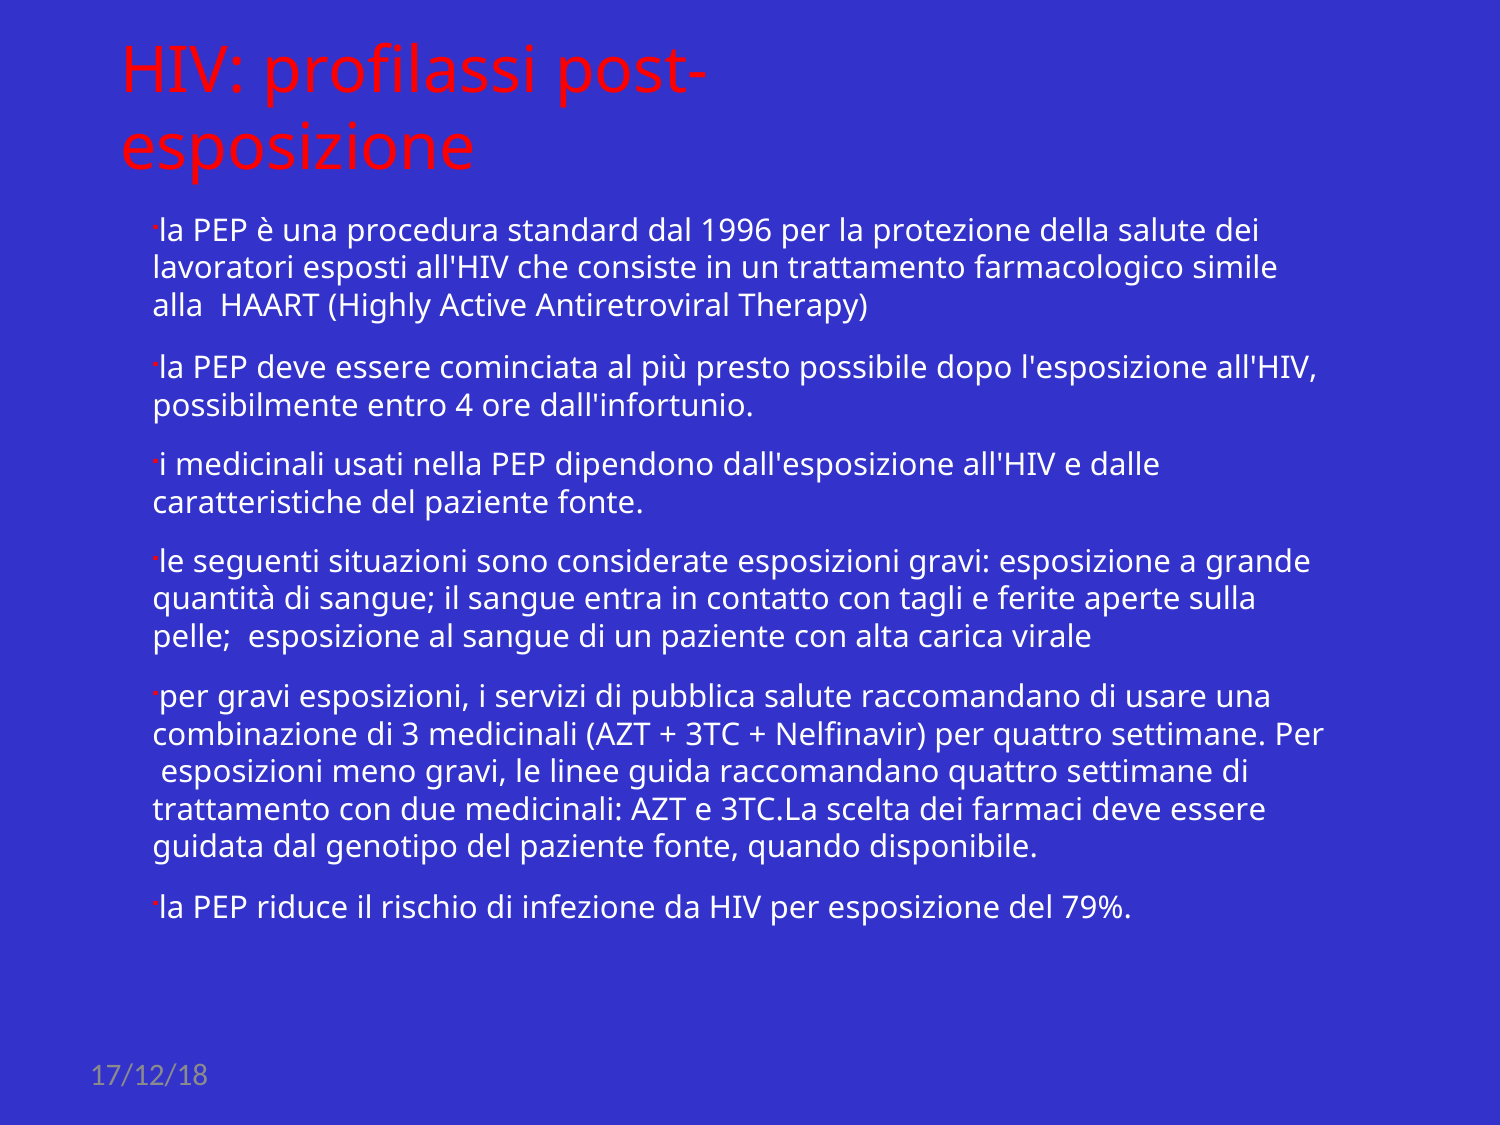

HIV: profilassi post-esposizione
la PEP è una procedura standard dal 1996 per la protezione della salute dei lavoratori esposti all'HIV che consiste in un trattamento farmacologico simile alla HAART (Highly Active Antiretroviral Therapy)
la PEP deve essere cominciata al più presto possibile dopo l'esposizione all'HIV, possibilmente entro 4 ore dall'infortunio.
i medicinali usati nella PEP dipendono dall'esposizione all'HIV e dalle caratteristiche del paziente fonte.
le seguenti situazioni sono considerate esposizioni gravi: esposizione a grande quantità di sangue; il sangue entra in contatto con tagli e ferite aperte sulla pelle; esposizione al sangue di un paziente con alta carica virale
per gravi esposizioni, i servizi di pubblica salute raccomandano di usare una combinazione di 3 medicinali (AZT + 3TC + Nelfinavir) per quattro settimane. Per esposizioni meno gravi, le linee guida raccomandano quattro settimane di trattamento con due medicinali: AZT e 3TC.La scelta dei farmaci deve essere guidata dal genotipo del paziente fonte, quando disponibile.
la PEP riduce il rischio di infezione da HIV per esposizione del 79%.
17/12/18